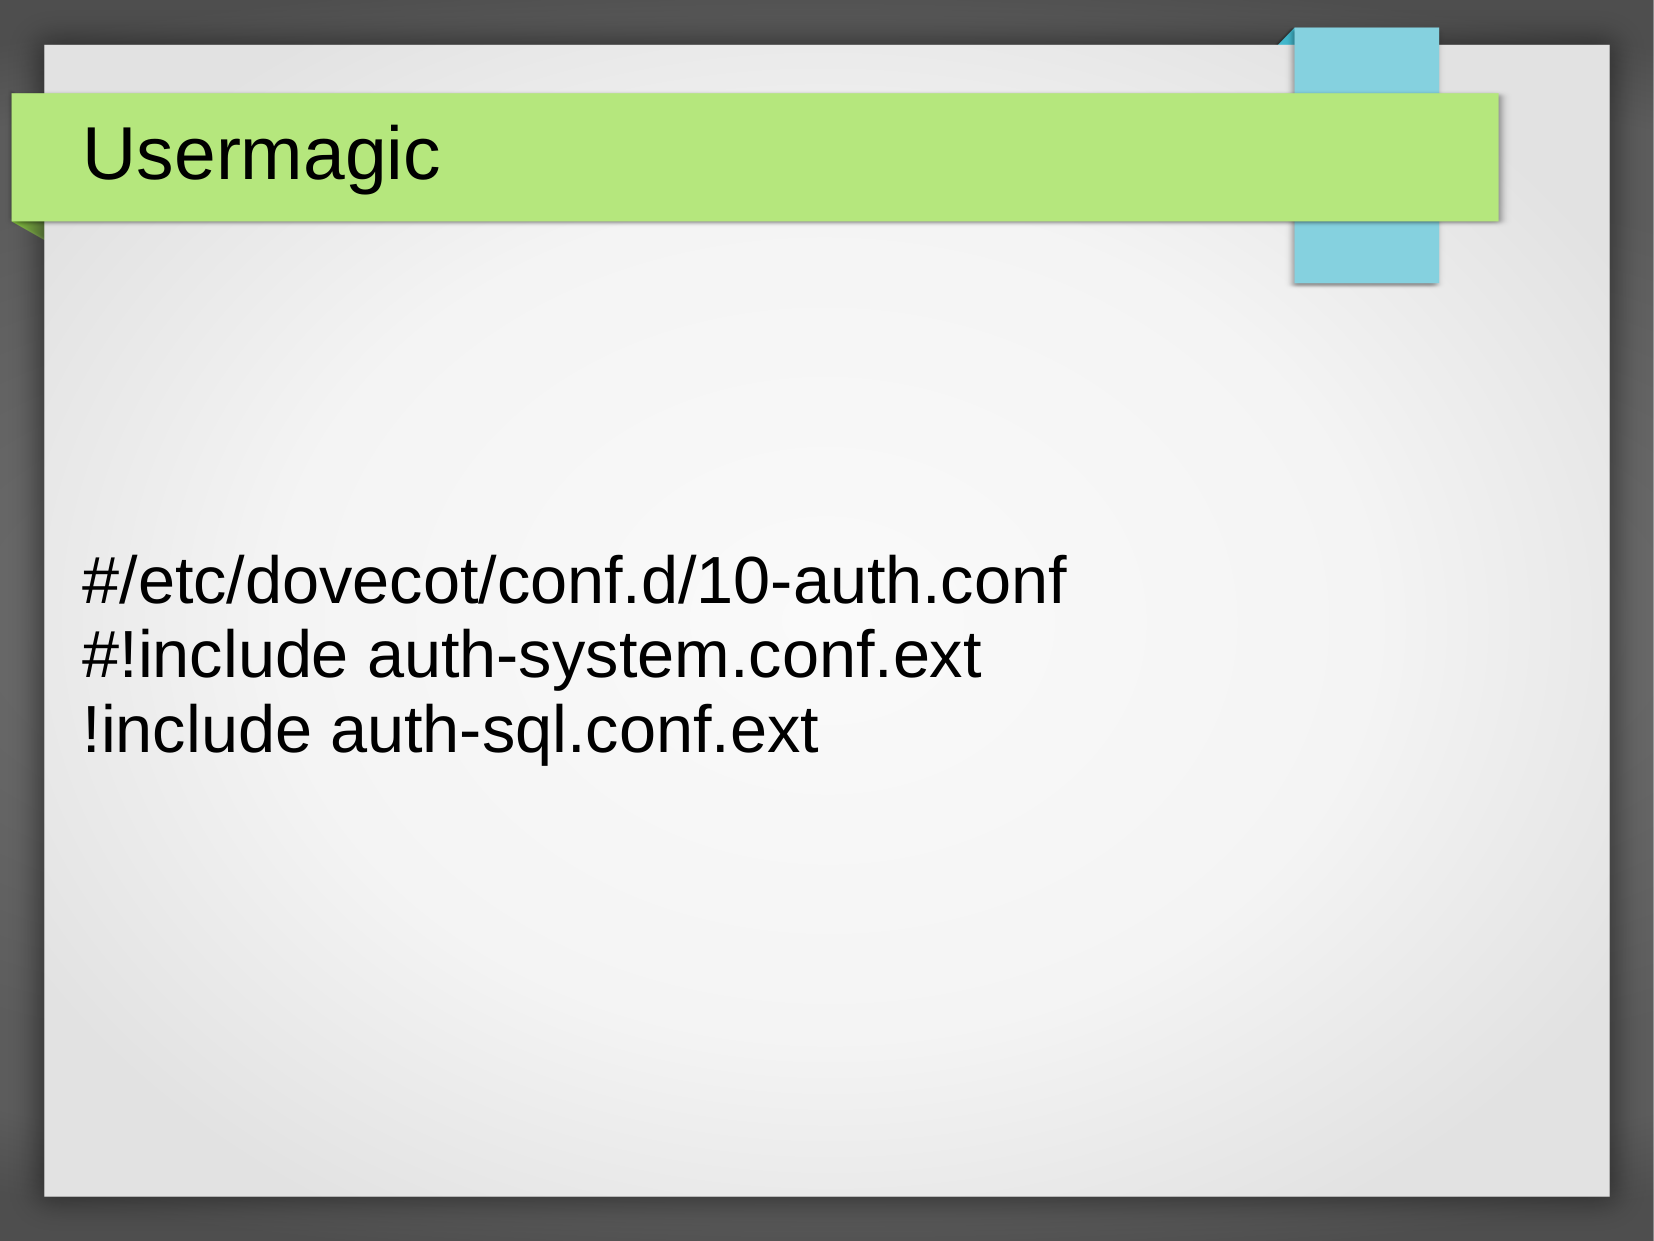

# Usermagic
#/etc/dovecot/conf.d/10-auth.conf
#!include auth-system.conf.ext
!include auth-sql.conf.ext